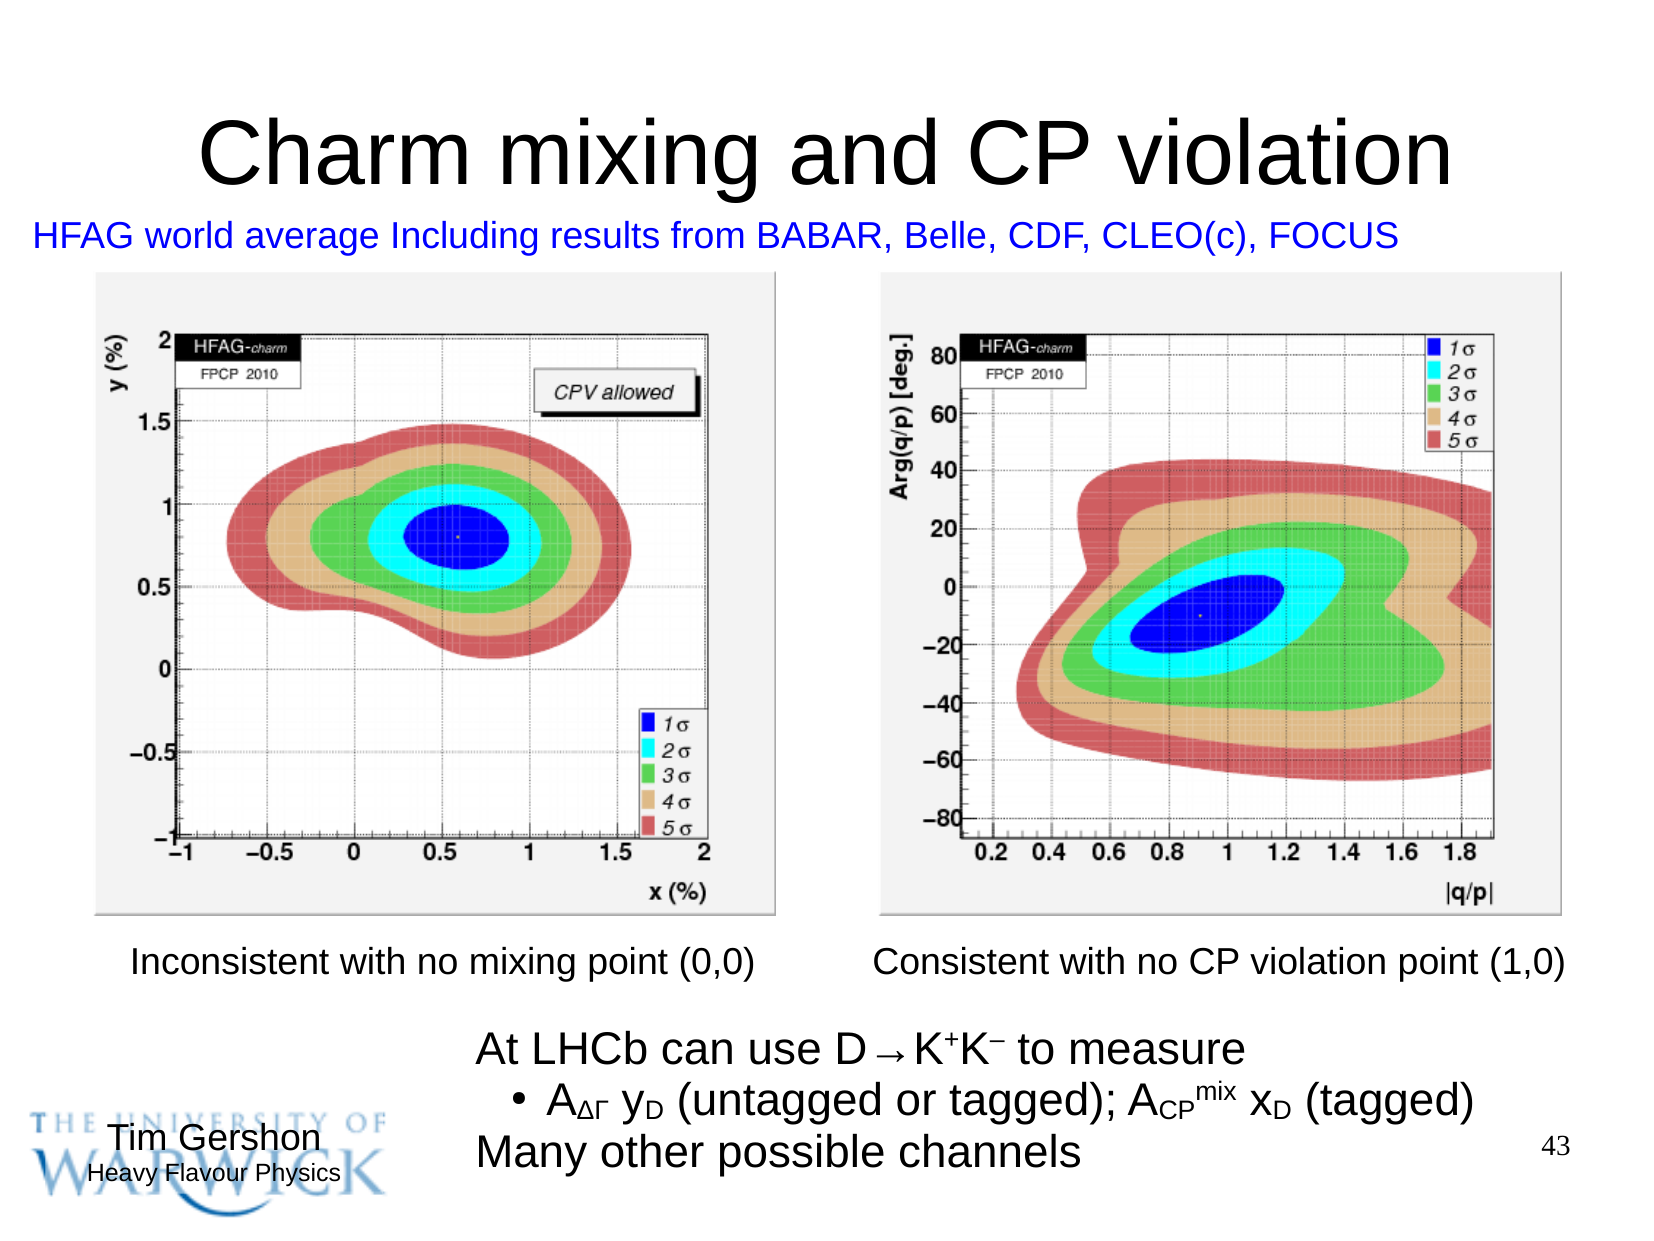

# Charm mixing and CP violation
HFAG world average Including results from BABAR, Belle, CDF, CLEO(c), FOCUS
Inconsistent with no mixing point (0,0)
Consistent with no CP violation point (1,0)
At LHCb can use D→K+K– to measure
AΔΓ yD (untagged or tagged); ACPmix xD (tagged)
Many other possible channels
Tim Gershon
Heavy Flavour Physics
43